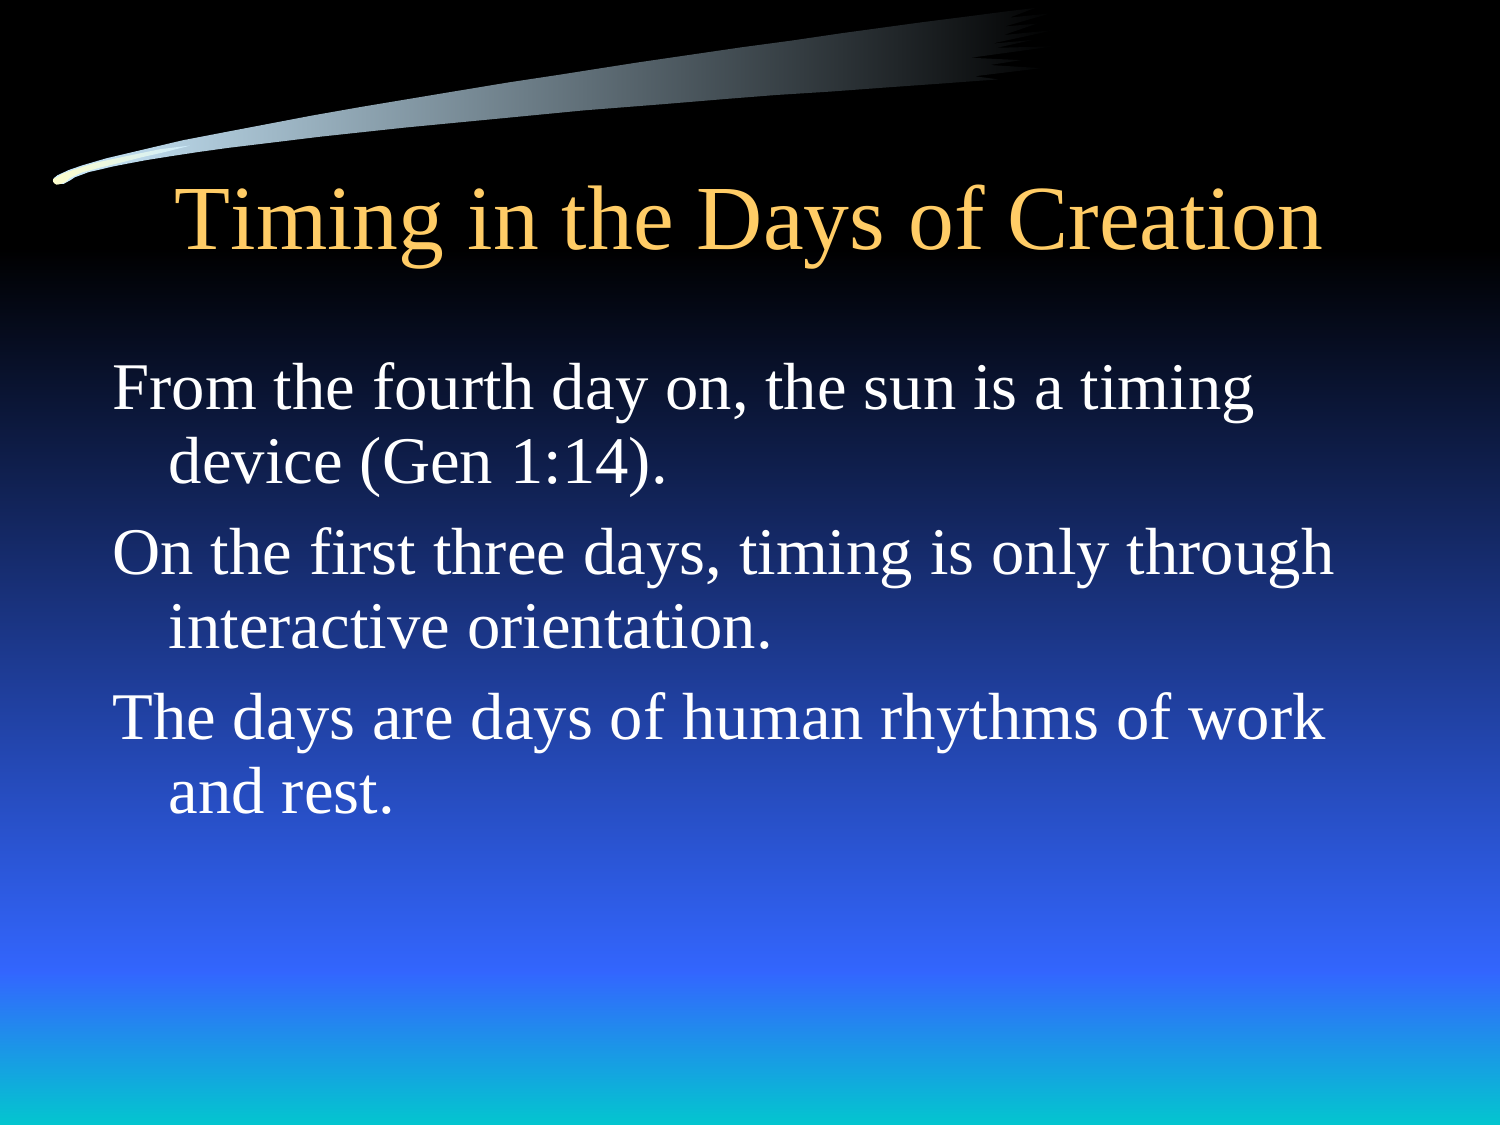

# Timing in the Days of Creation
From the fourth day on, the sun is a timing device (Gen 1:14).
On the first three days, timing is only through interactive orientation.
The days are days of human rhythms of work and rest.